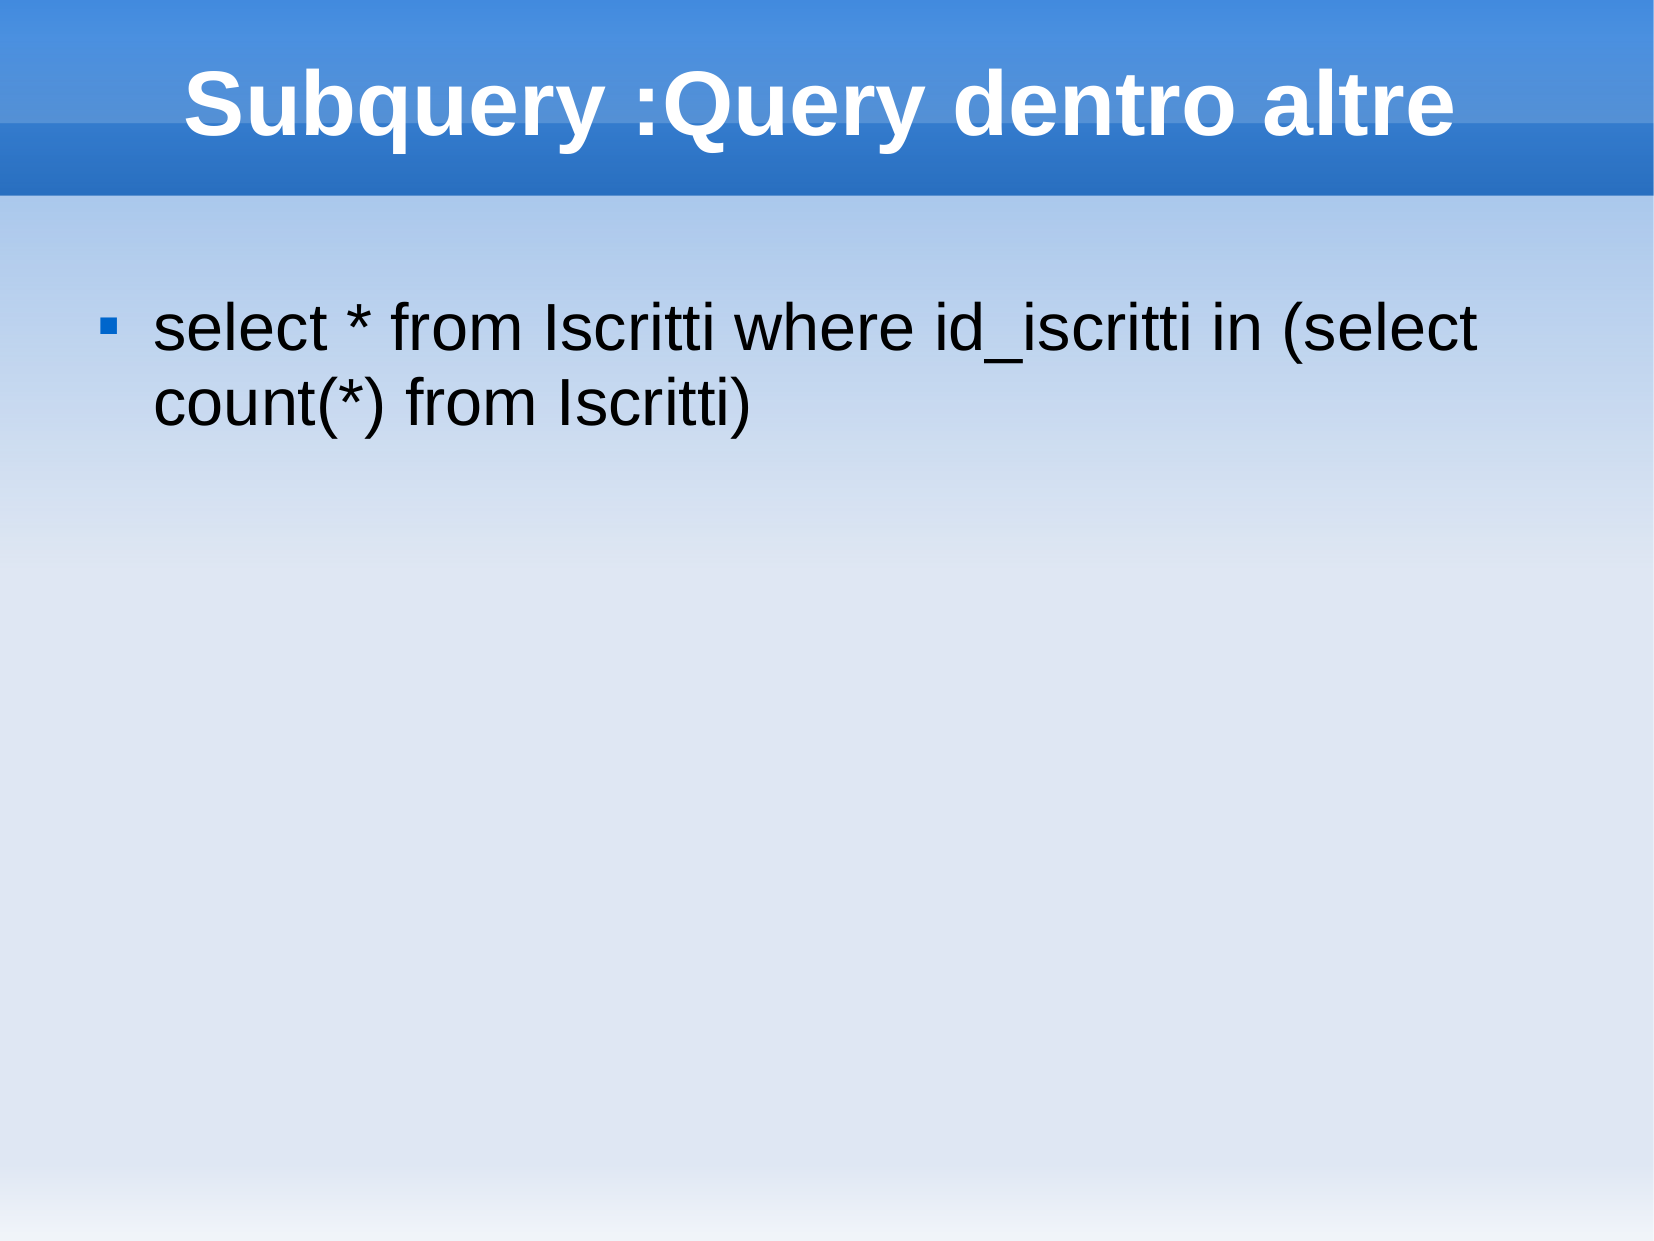

# Subquery :Query dentro altre
select * from Iscritti where id_iscritti in (select count(*) from Iscritti)